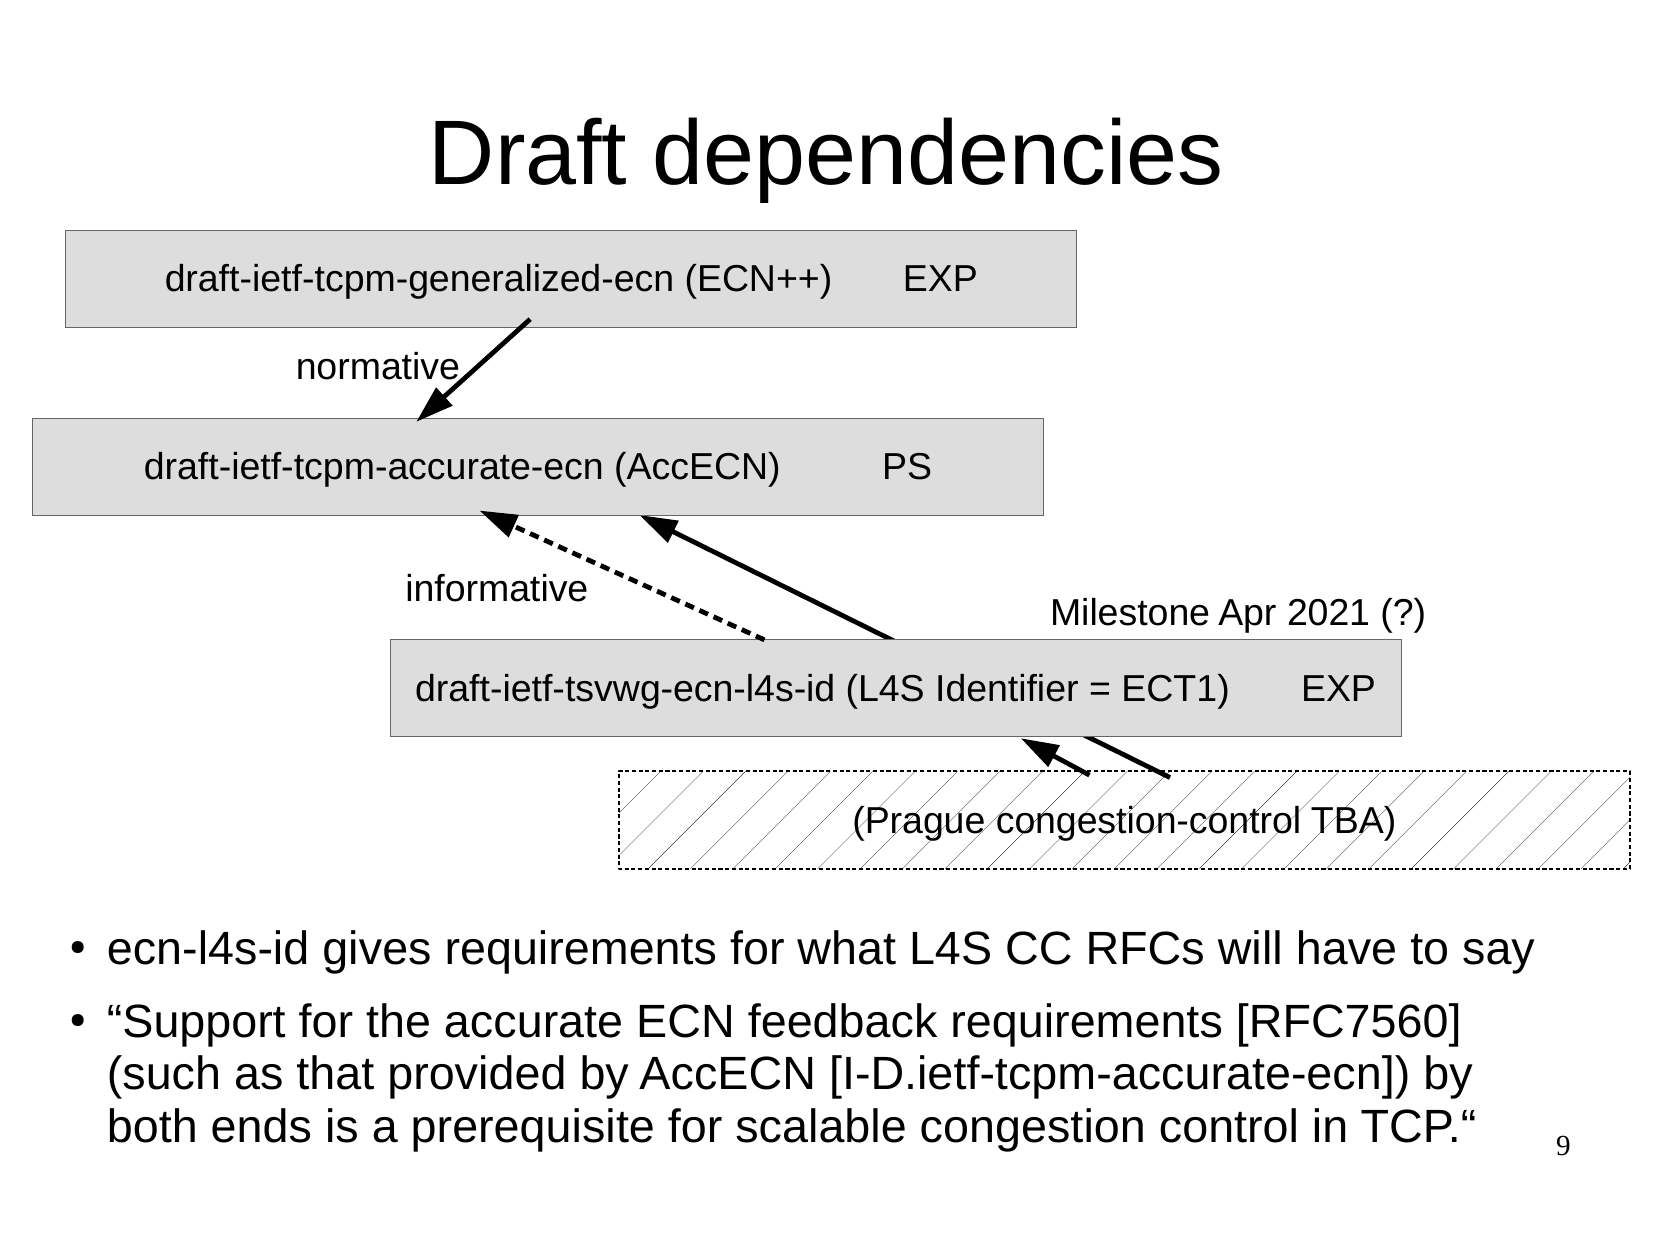

# Draft dependencies
draft-ietf-tcpm-generalized-ecn (ECN++)	EXP
normative
draft-ietf-tcpm-accurate-ecn (AccECN)		PS
informative
Milestone Apr 2021 (?)
draft-ietf-tsvwg-ecn-l4s-id (L4S Identifier = ECT1)	EXP
(Prague congestion-control TBA)
ecn-l4s-id gives requirements for what L4S CC RFCs will have to say
“Support for the accurate ECN feedback requirements [RFC7560] (such as that provided by AccECN [I-D.ietf-tcpm-accurate-ecn]) by both ends is a prerequisite for scalable congestion control in TCP.“
9